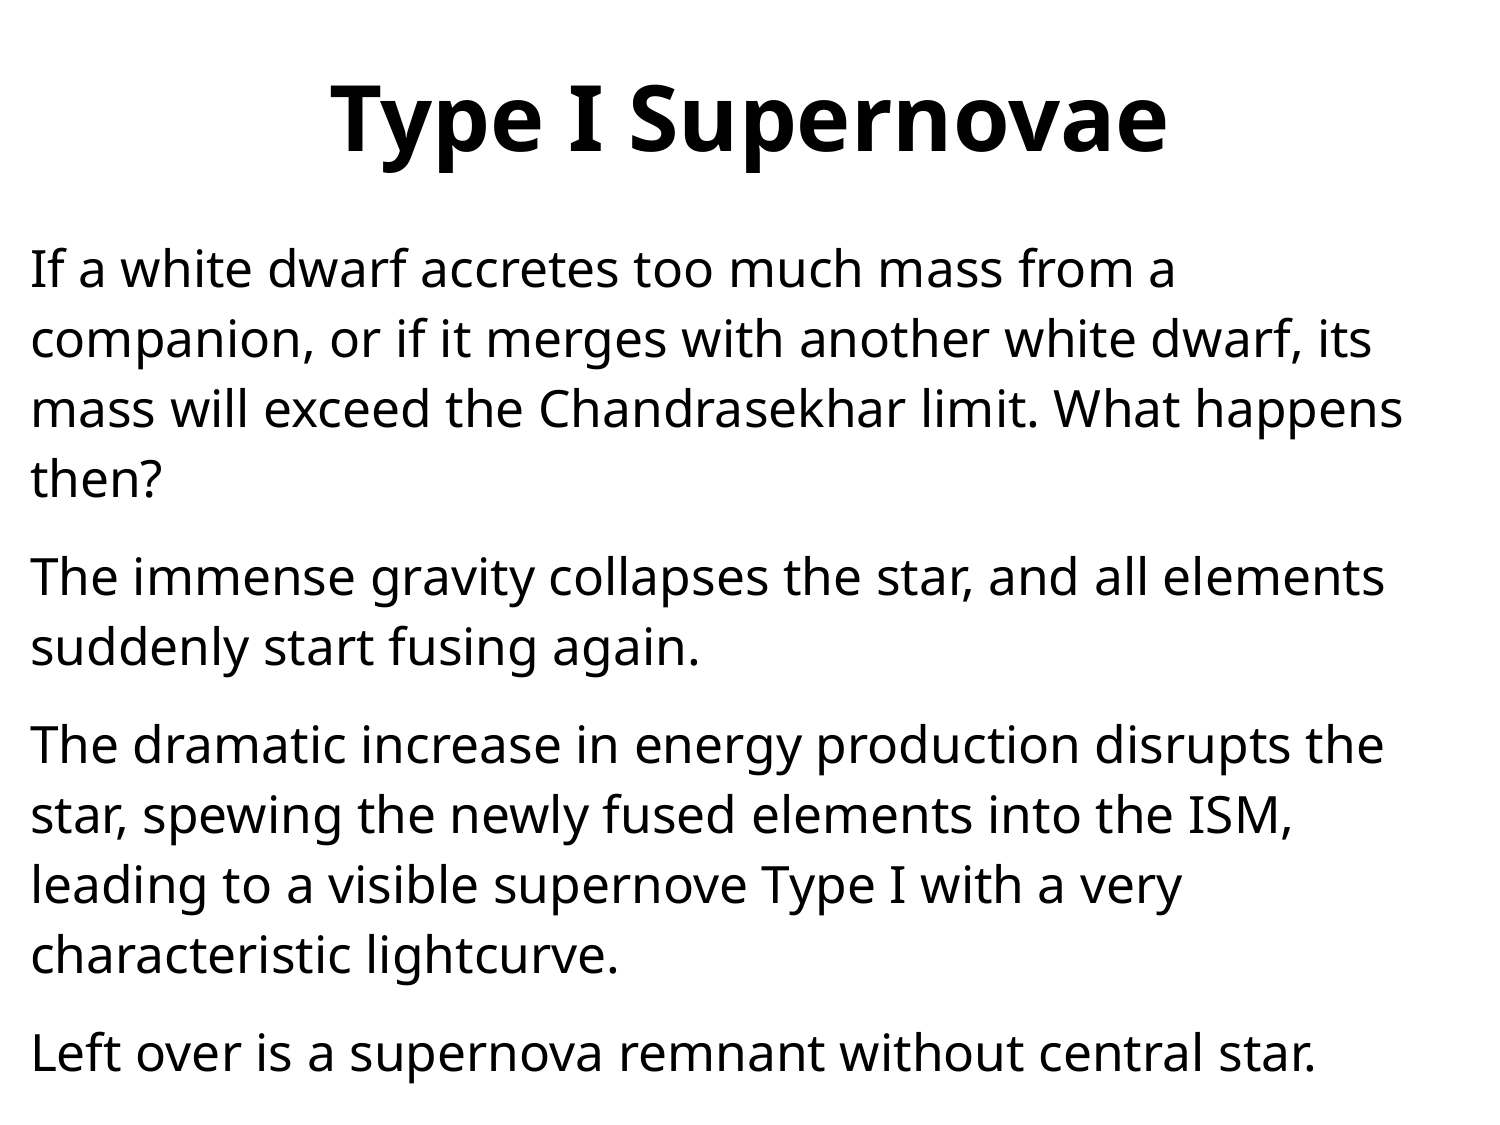

# Type I Supernovae
If a white dwarf accretes too much mass from a companion, or if it merges with another white dwarf, its mass will exceed the Chandrasekhar limit. What happens then?
The immense gravity collapses the star, and all elements suddenly start fusing again.
The dramatic increase in energy production disrupts the star, spewing the newly fused elements into the ISM, leading to a visible supernove Type I with a very characteristic lightcurve.
Left over is a supernova remnant without central star.